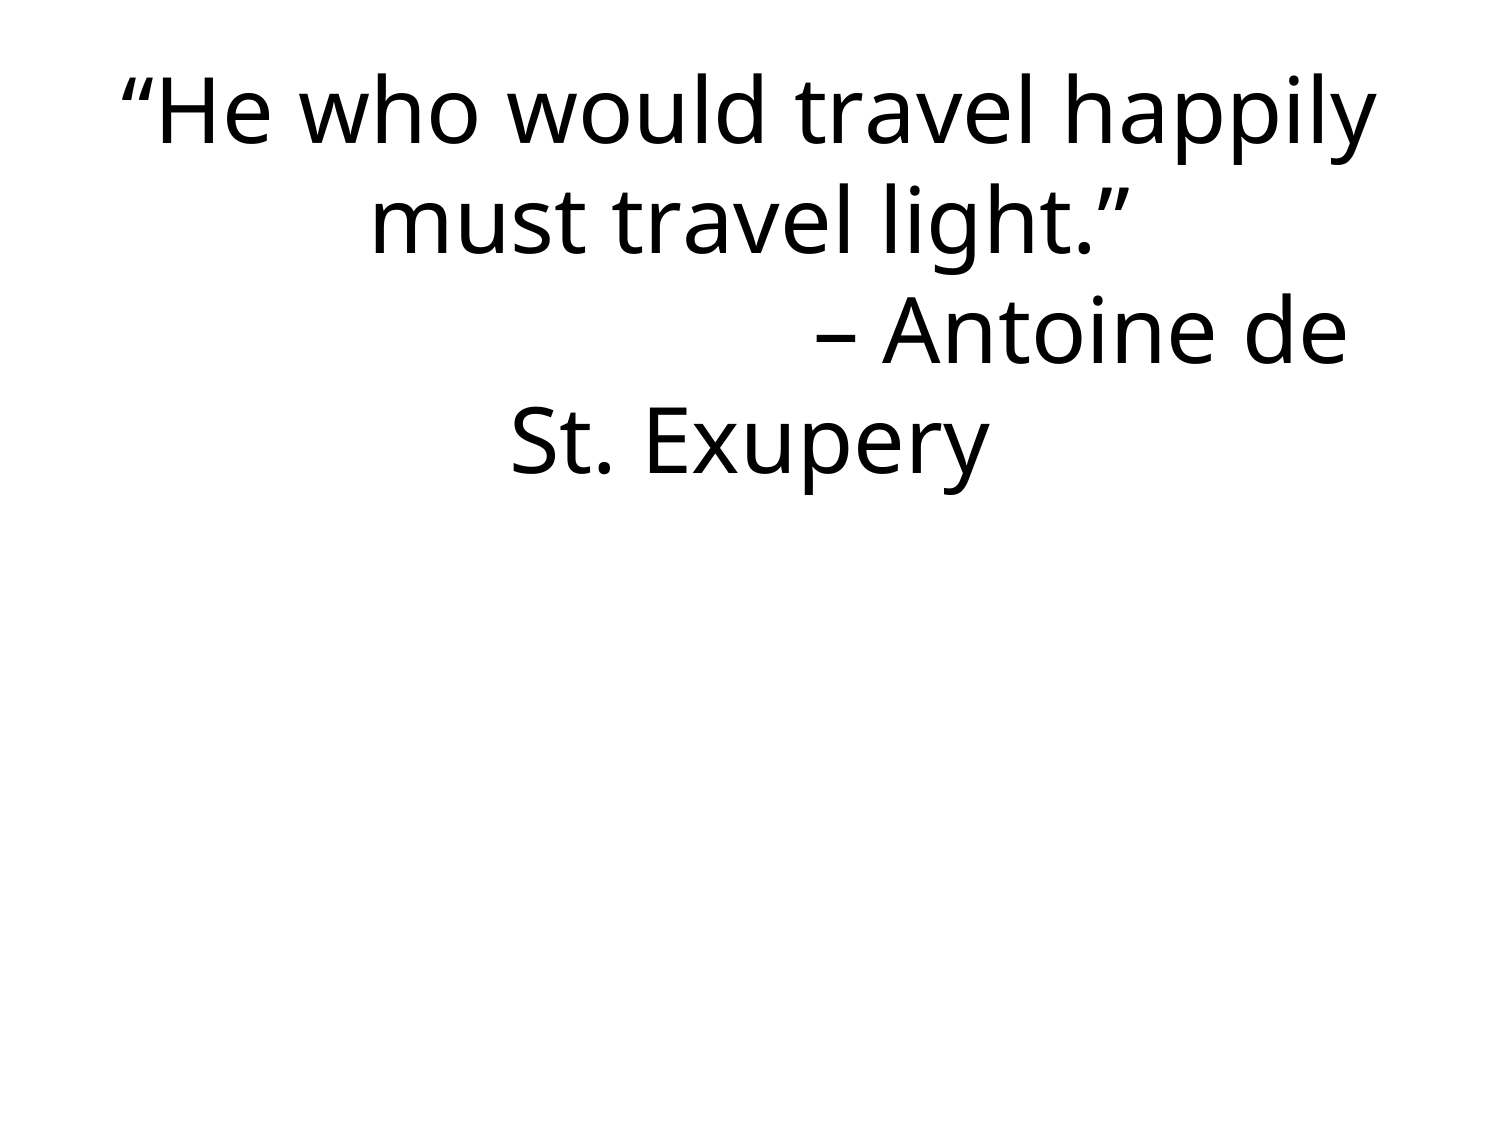

# “He who would travel happily must travel light.” – Antoine de St. Exupery